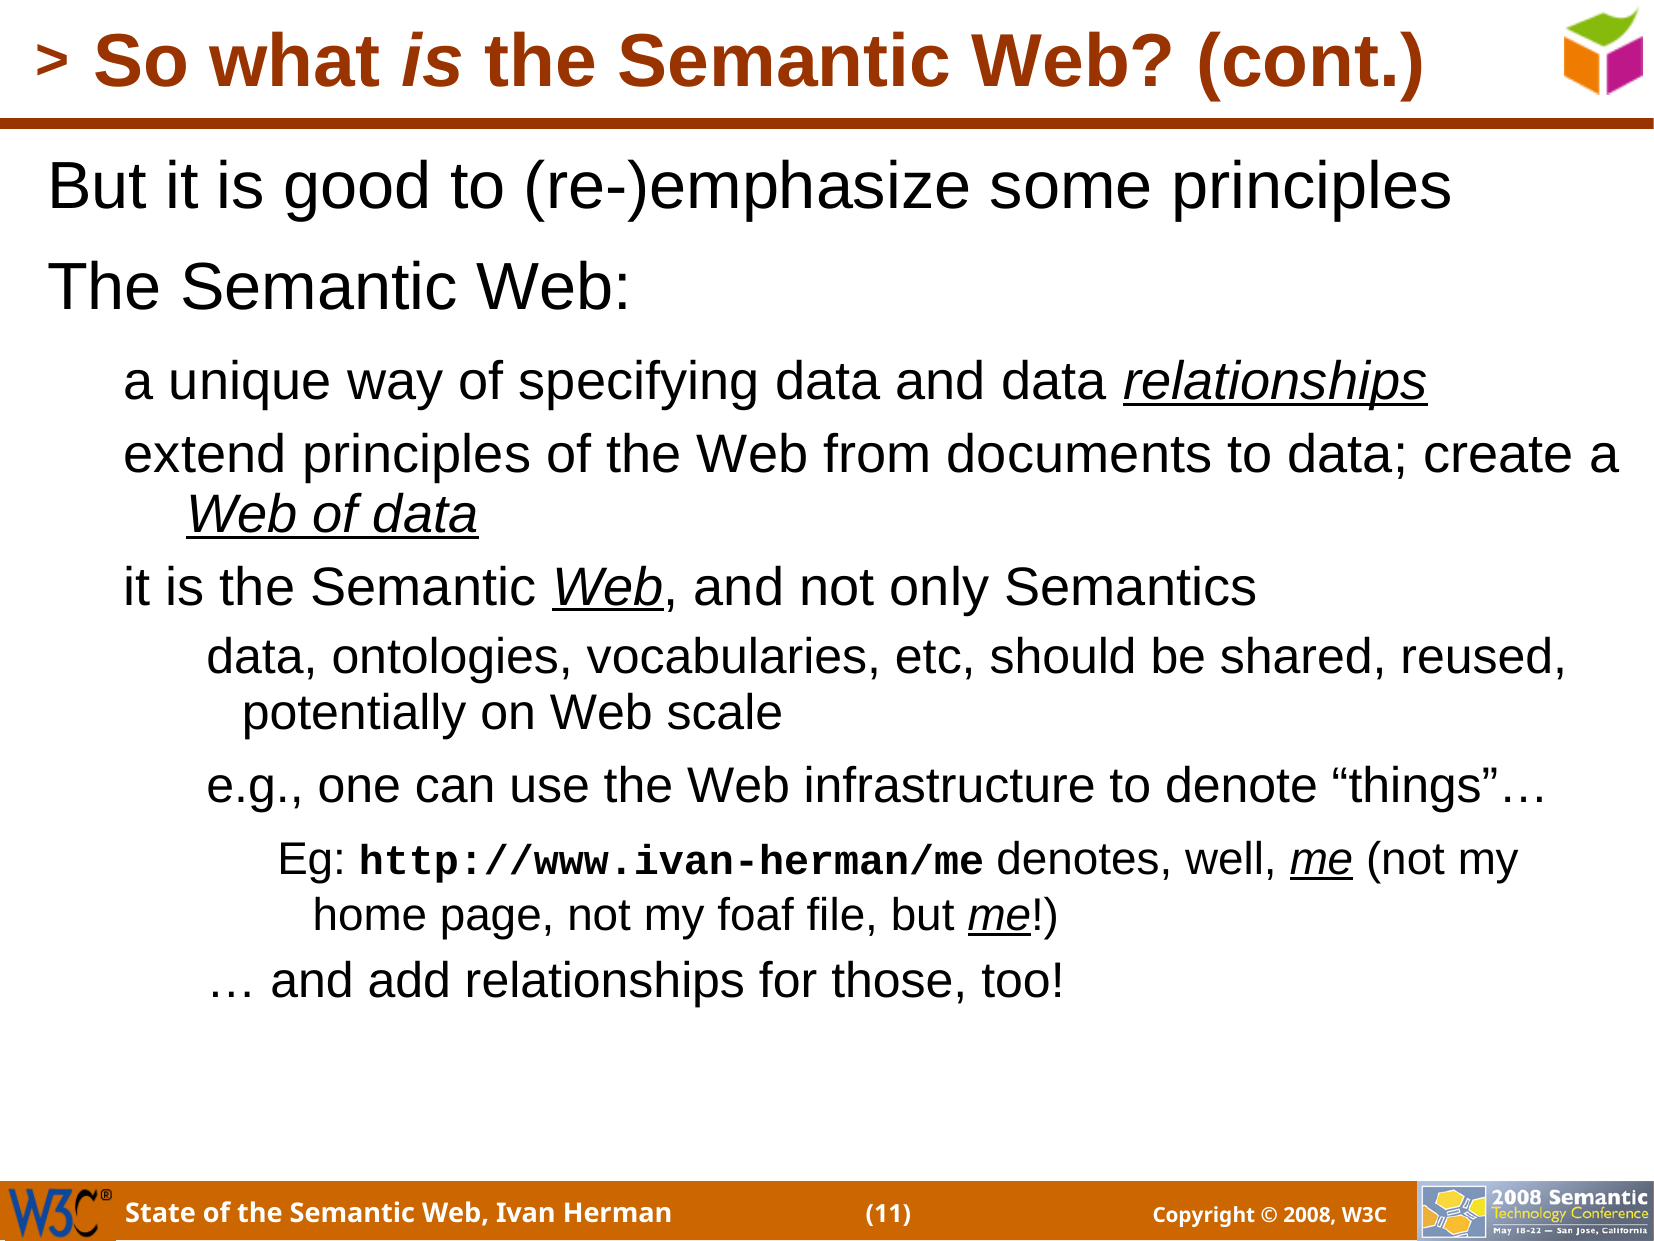

# So what is the Semantic Web? (cont.)
But it is good to (re-)emphasize some principles
The Semantic Web:
a unique way of specifying data and data relationships
extend principles of the Web from documents to data; create a Web of data
it is the Semantic Web, and not only Semantics
data, ontologies, vocabularies, etc, should be shared, reused, potentially on Web scale
e.g., one can use the Web infrastructure to denote “things”…
Eg: http://www.ivan-herman/me denotes, well, me (not my home page, not my foaf file, but me!)
… and add relationships for those, too!